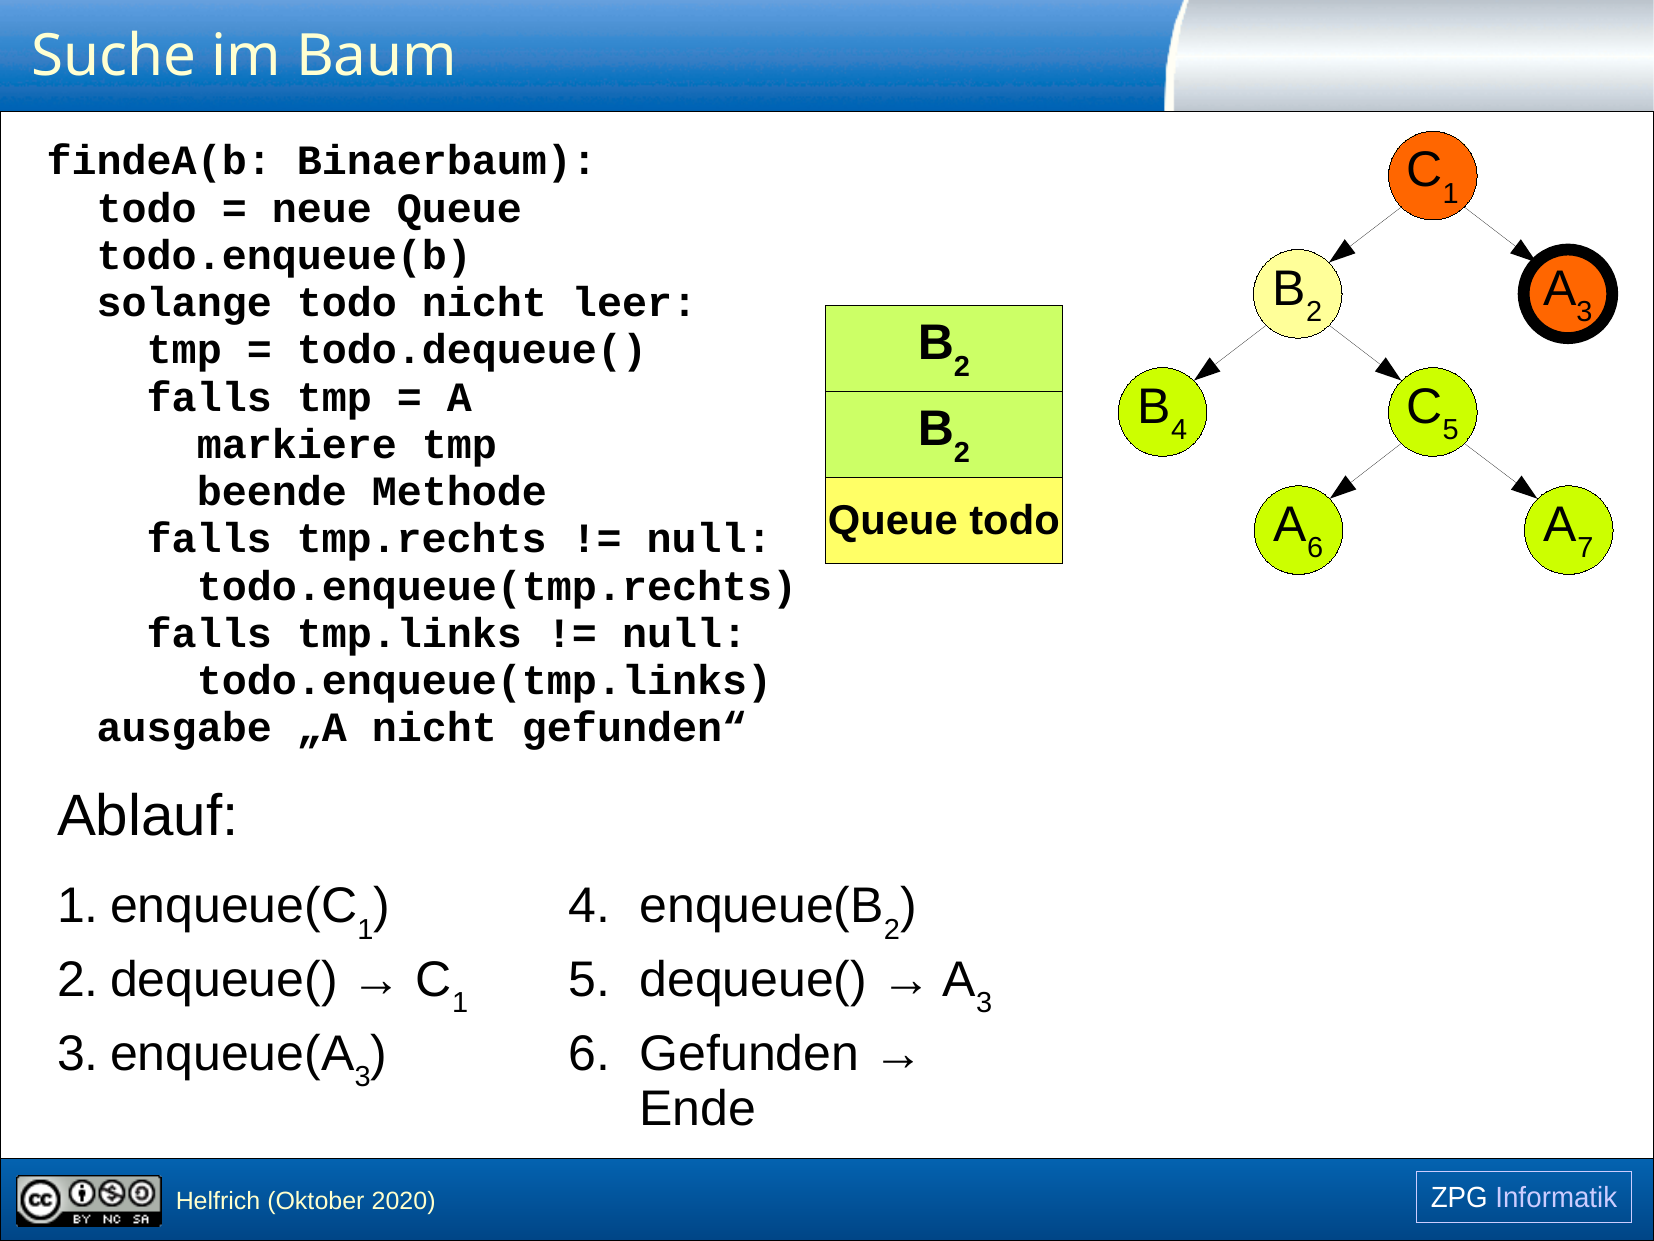

# Suche im Baum
C1
B2
A3
B4
C5
A6
A7
C1
C1
findeA(b: Binaerbaum):
 todo = neue Queue
 todo.enqueue(b)
 solange todo nicht leer:
 tmp = todo.dequeue()
 falls tmp = A
 markiere tmp
 beende Methode
 falls tmp.rechts != null:
 todo.enqueue(tmp.rechts)
 falls tmp.links != null:
 todo.enqueue(tmp.links)
 ausgabe „A nicht gefunden“
B2
A3
A3
A3
B2
C1
A3
B2
Queue todo
Ablauf:
enqueue(C1)
dequeue() → C1
enqueue(A3)
enqueue(B2)
dequeue() → A3
Gefunden → Ende